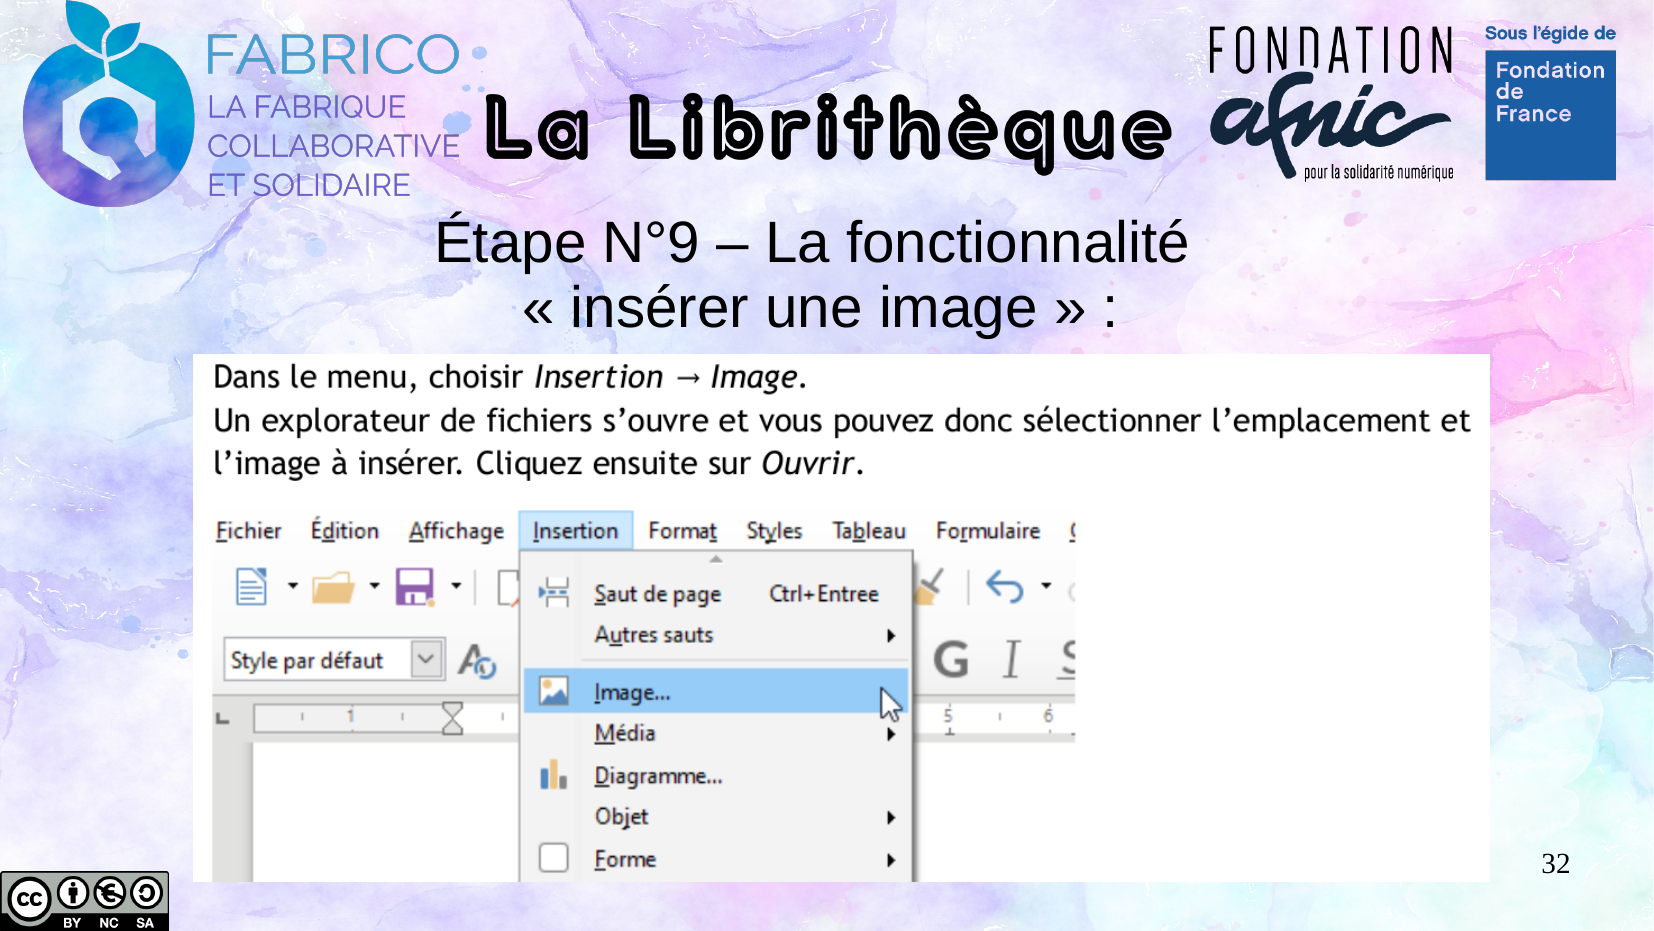

# Étape N°9 – La fonctionnalité
« insérer une image » :
32